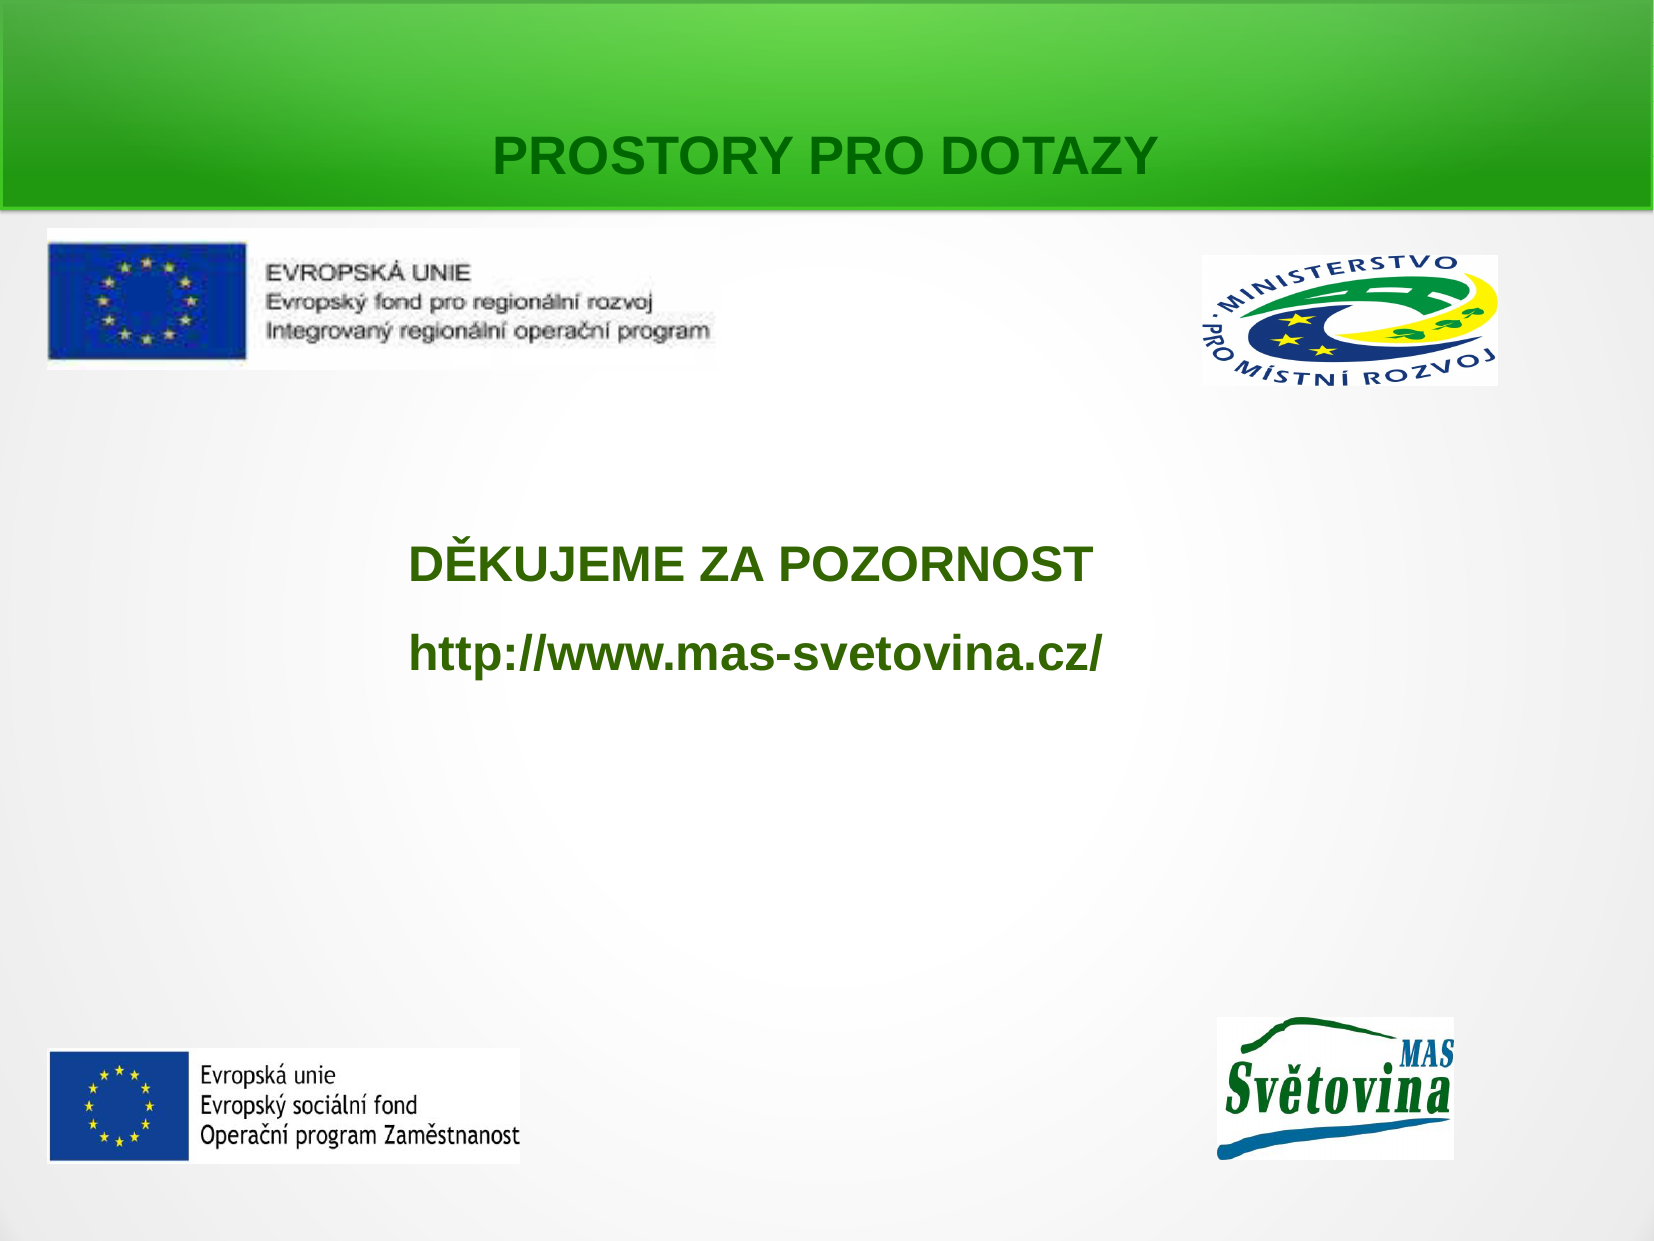

# PROSTORY PRO DOTAZY
DĚKUJEME ZA POZORNOST
http://www.mas-svetovina.cz/